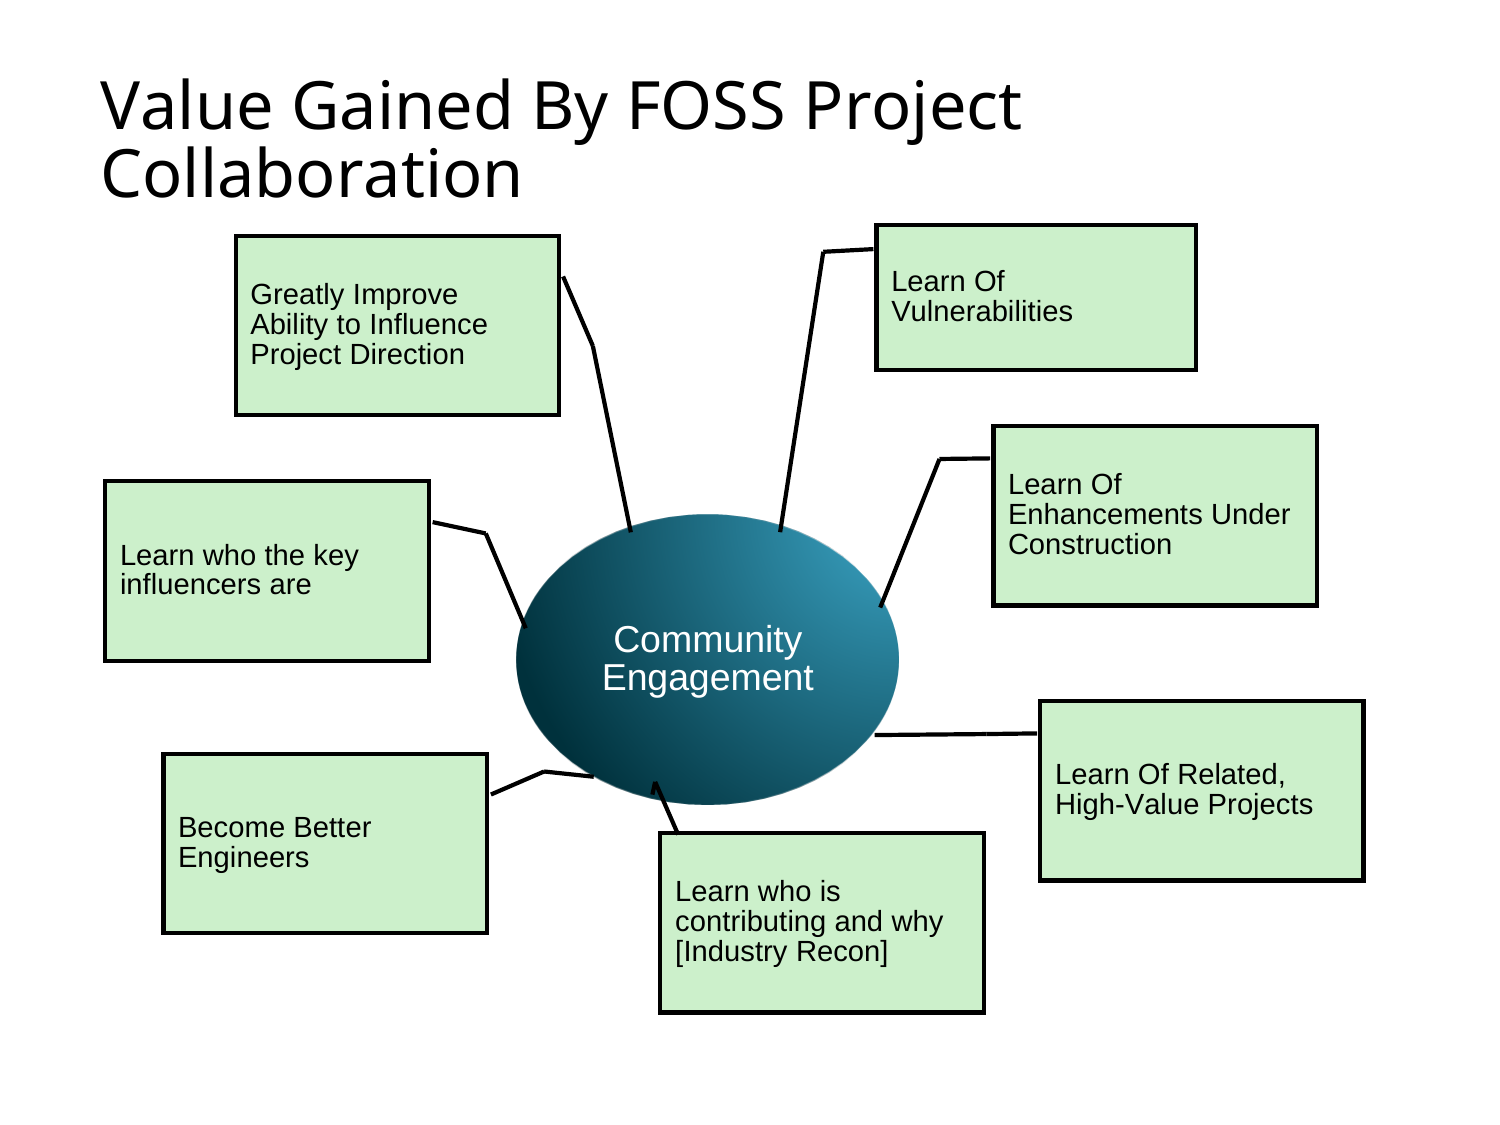

Value Gained By FOSS Project Collaboration
Learn Of Vulnerabilities
Greatly Improve Ability to Influence Project Direction
Learn Of Enhancements Under Construction
Learn who the key influencers are
Community
Engagement
Learn Of Related, High-Value Projects
Become Better Engineers
Learn who is contributing and why
[Industry Recon]